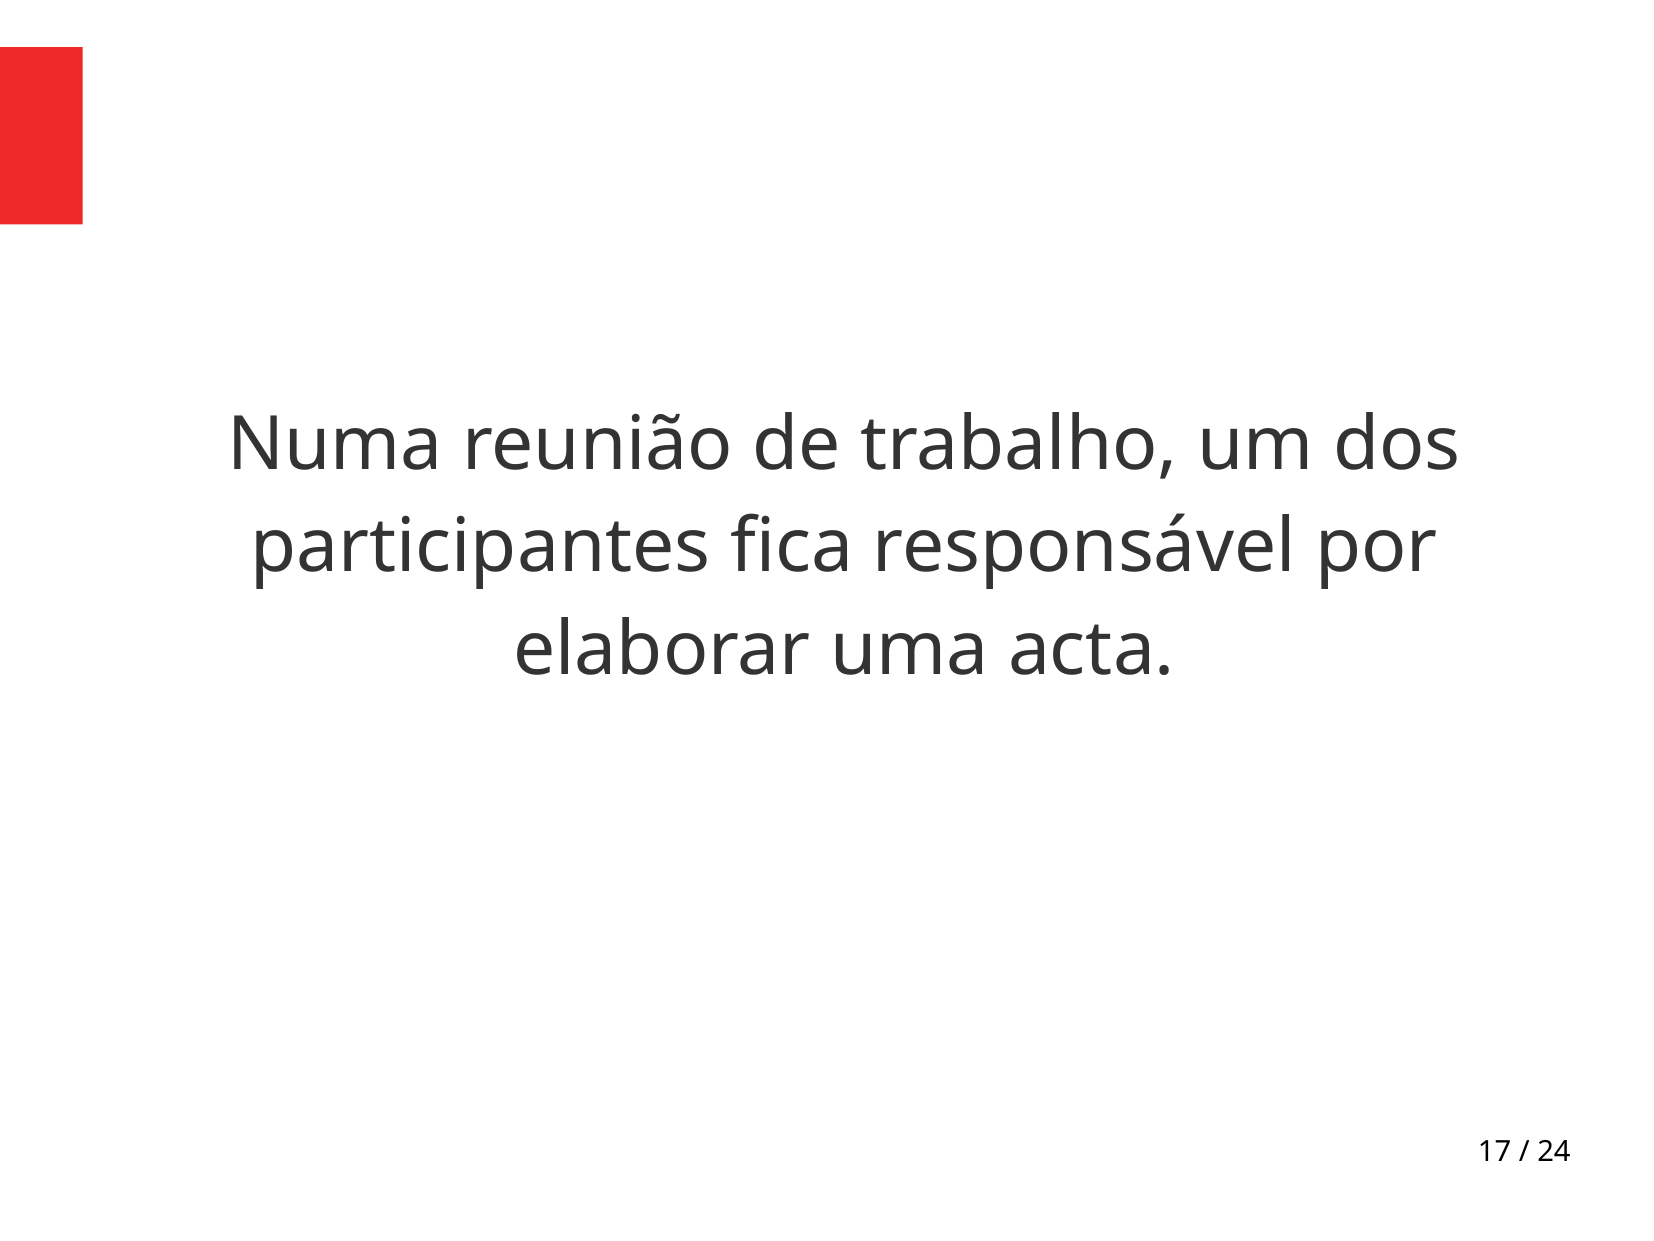

# Numa reunião de trabalho, um dos participantes fica responsável por elaborar uma acta.
17